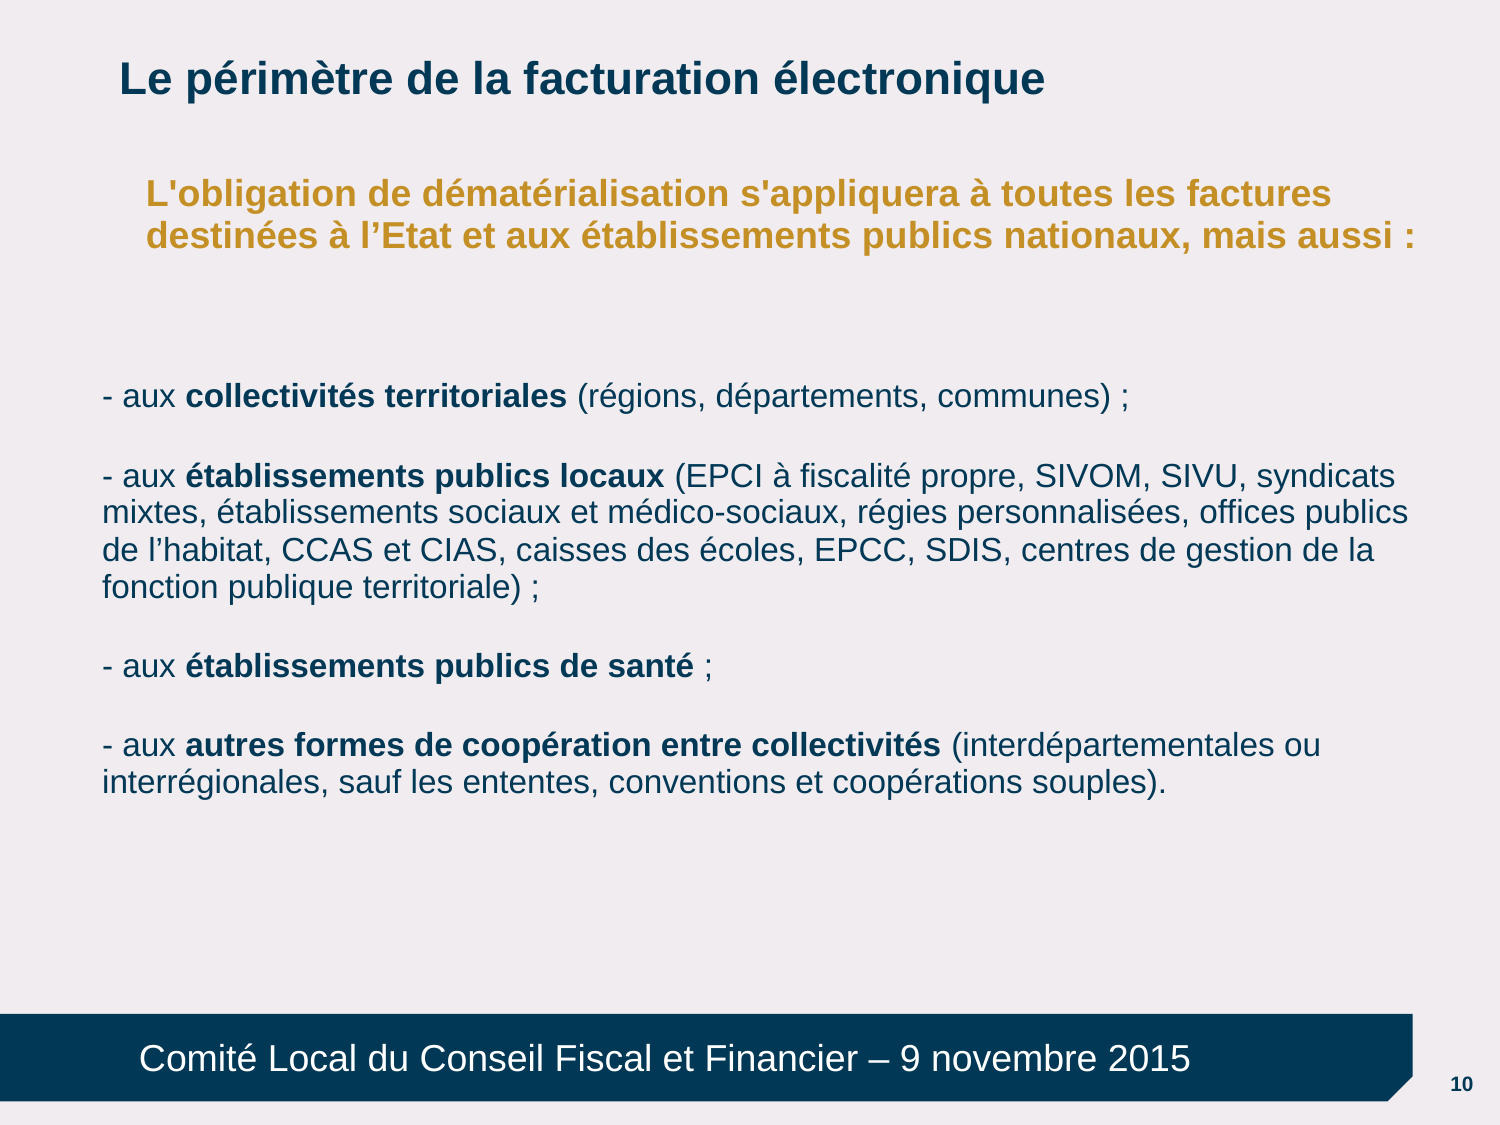

# Le périmètre de la facturation électronique
L'obligation de dématérialisation s'appliquera à toutes les factures destinées à l’Etat et aux établissements publics nationaux, mais aussi :
- aux collectivités territoriales (régions, départements, communes) ;
- aux établissements publics locaux (EPCI à fiscalité propre, SIVOM, SIVU, syndicats mixtes, établissements sociaux et médico-sociaux, régies personnalisées, offices publics de l’habitat, CCAS et CIAS, caisses des écoles, EPCC, SDIS, centres de gestion de la fonction publique territoriale) ;
- aux établissements publics de santé ;
- aux autres formes de coopération entre collectivités (interdépartementales ou interrégionales, sauf les ententes, conventions et coopérations souples).